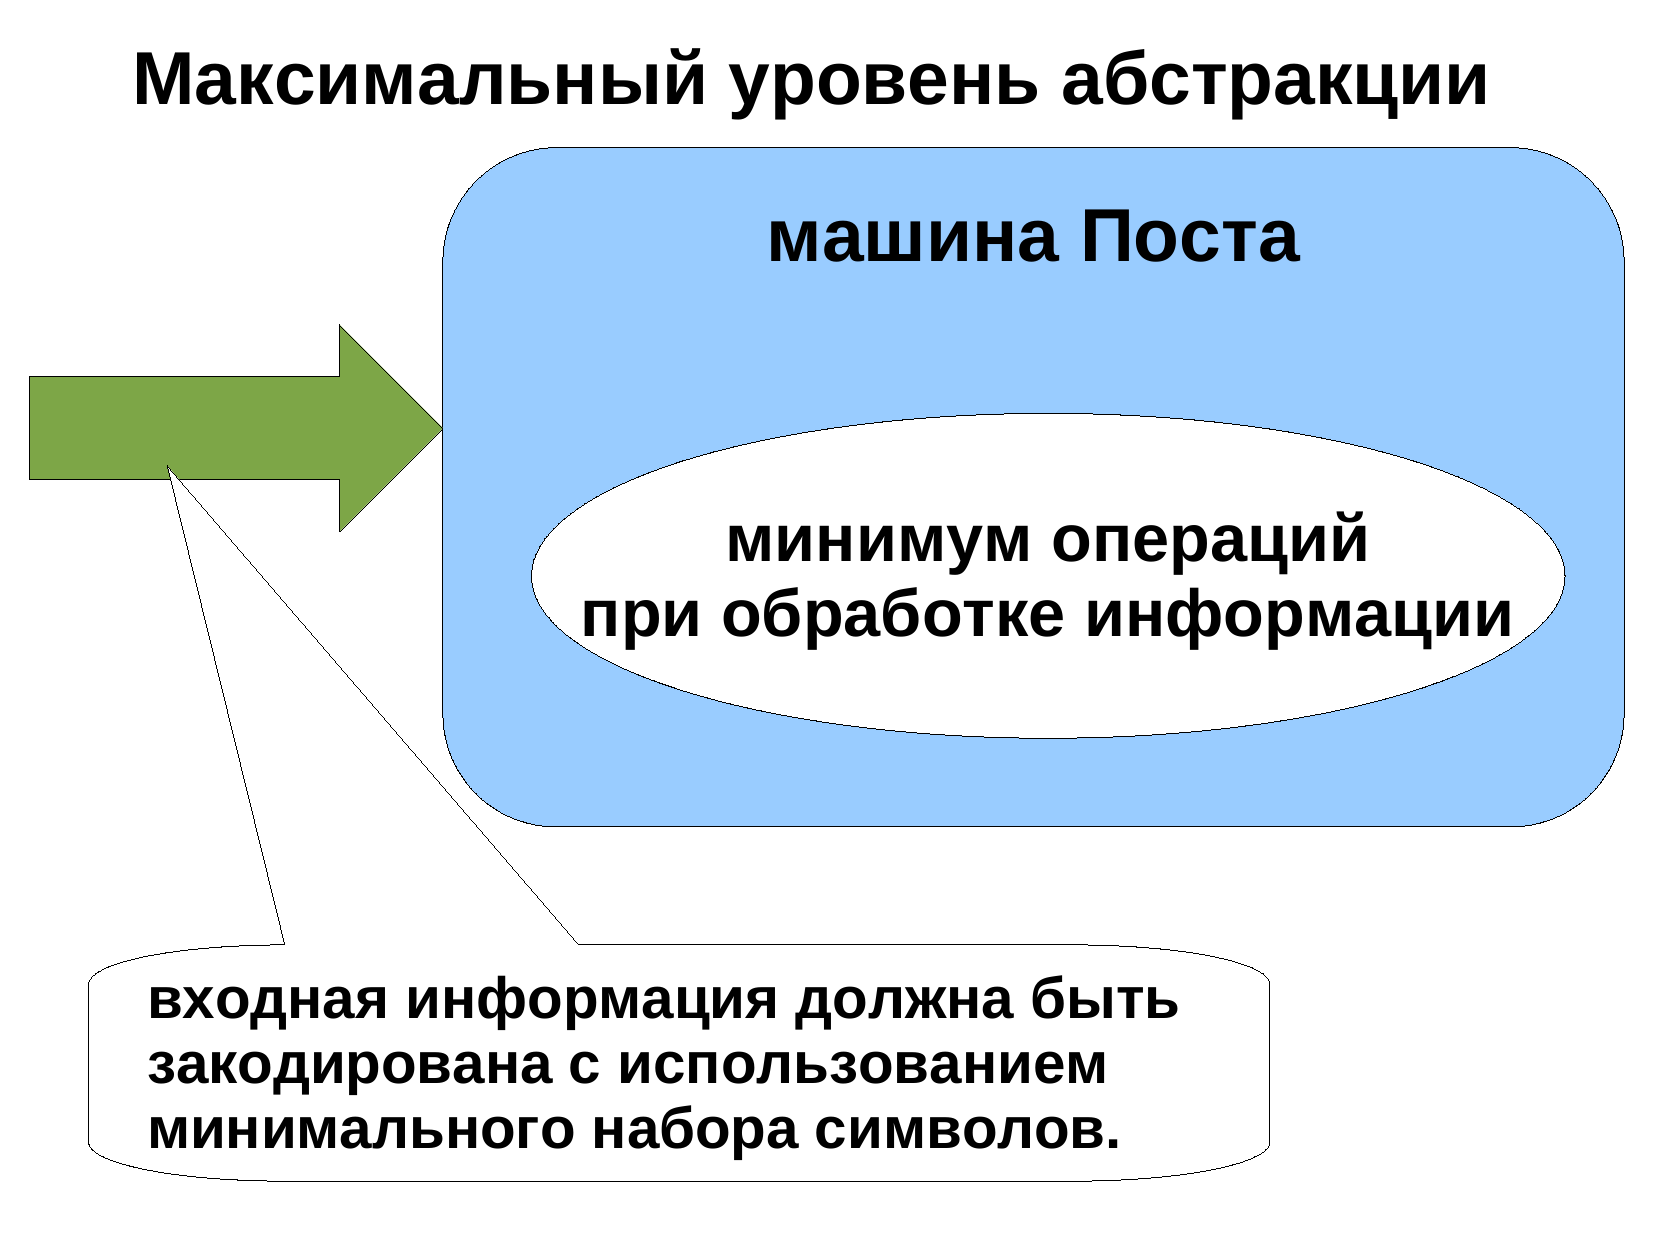

Максимальный уровень абстракции
машина Поста
минимум операций
при обработке информации
входная информация должна быть закодирована с использованием минимального набора символов.